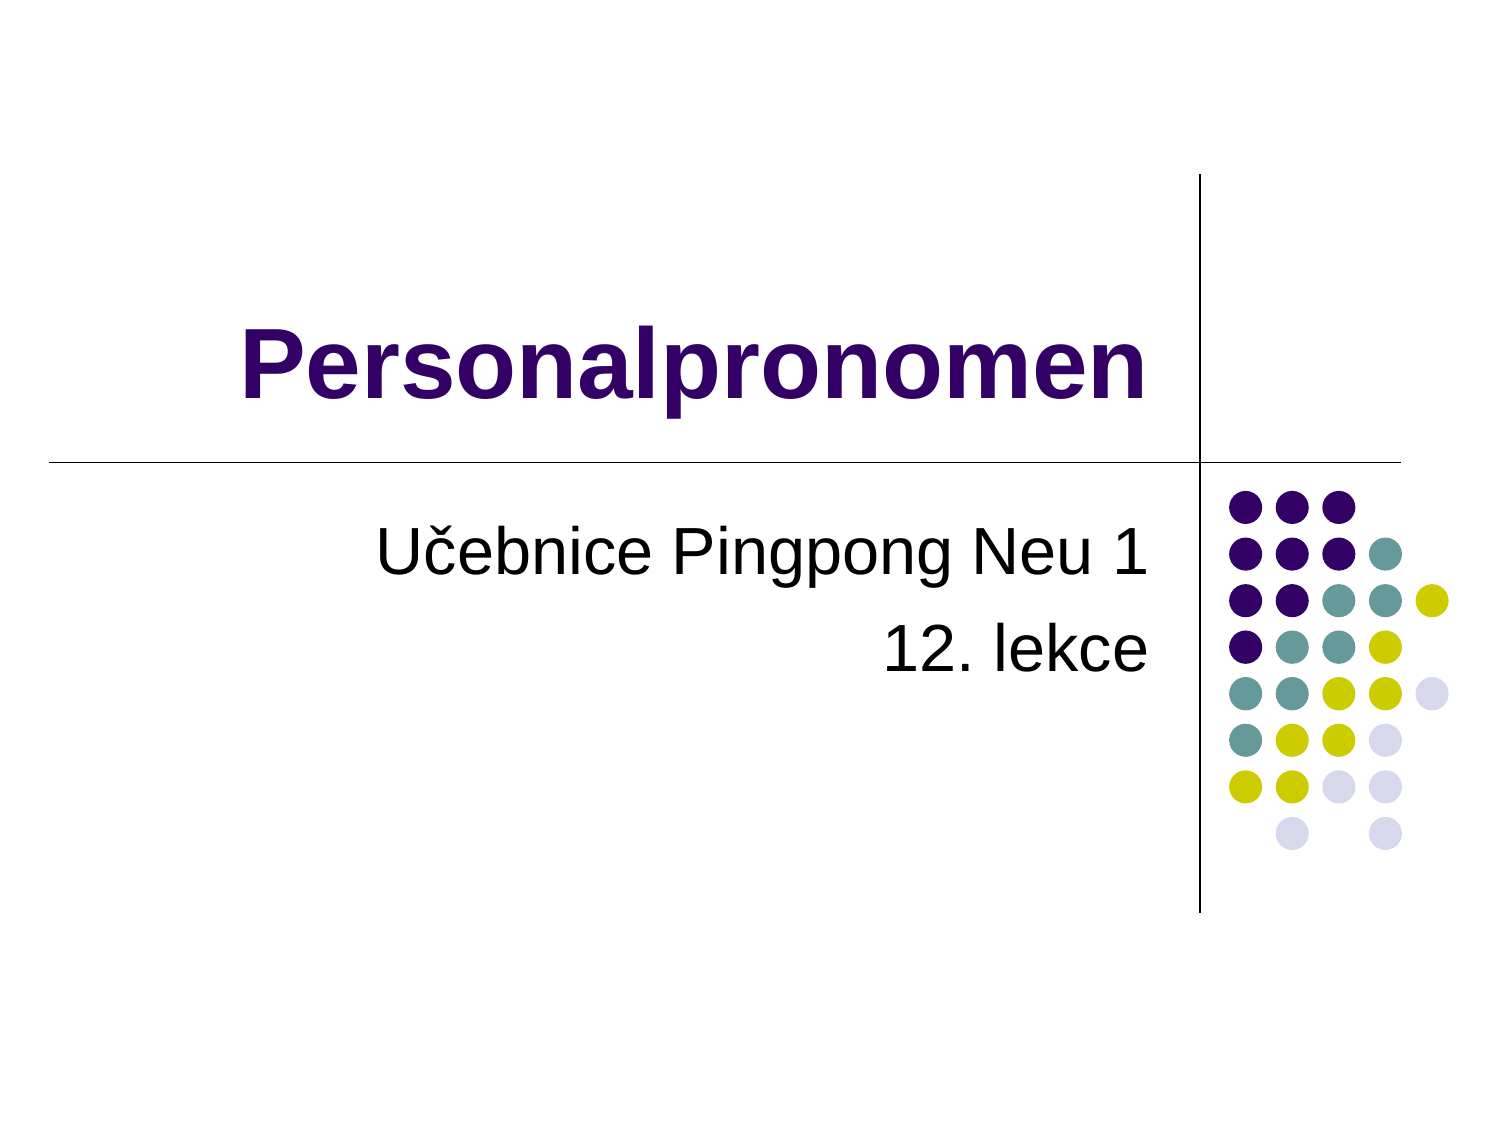

# Personalpronomen
Učebnice Pingpong Neu 1
12. lekce